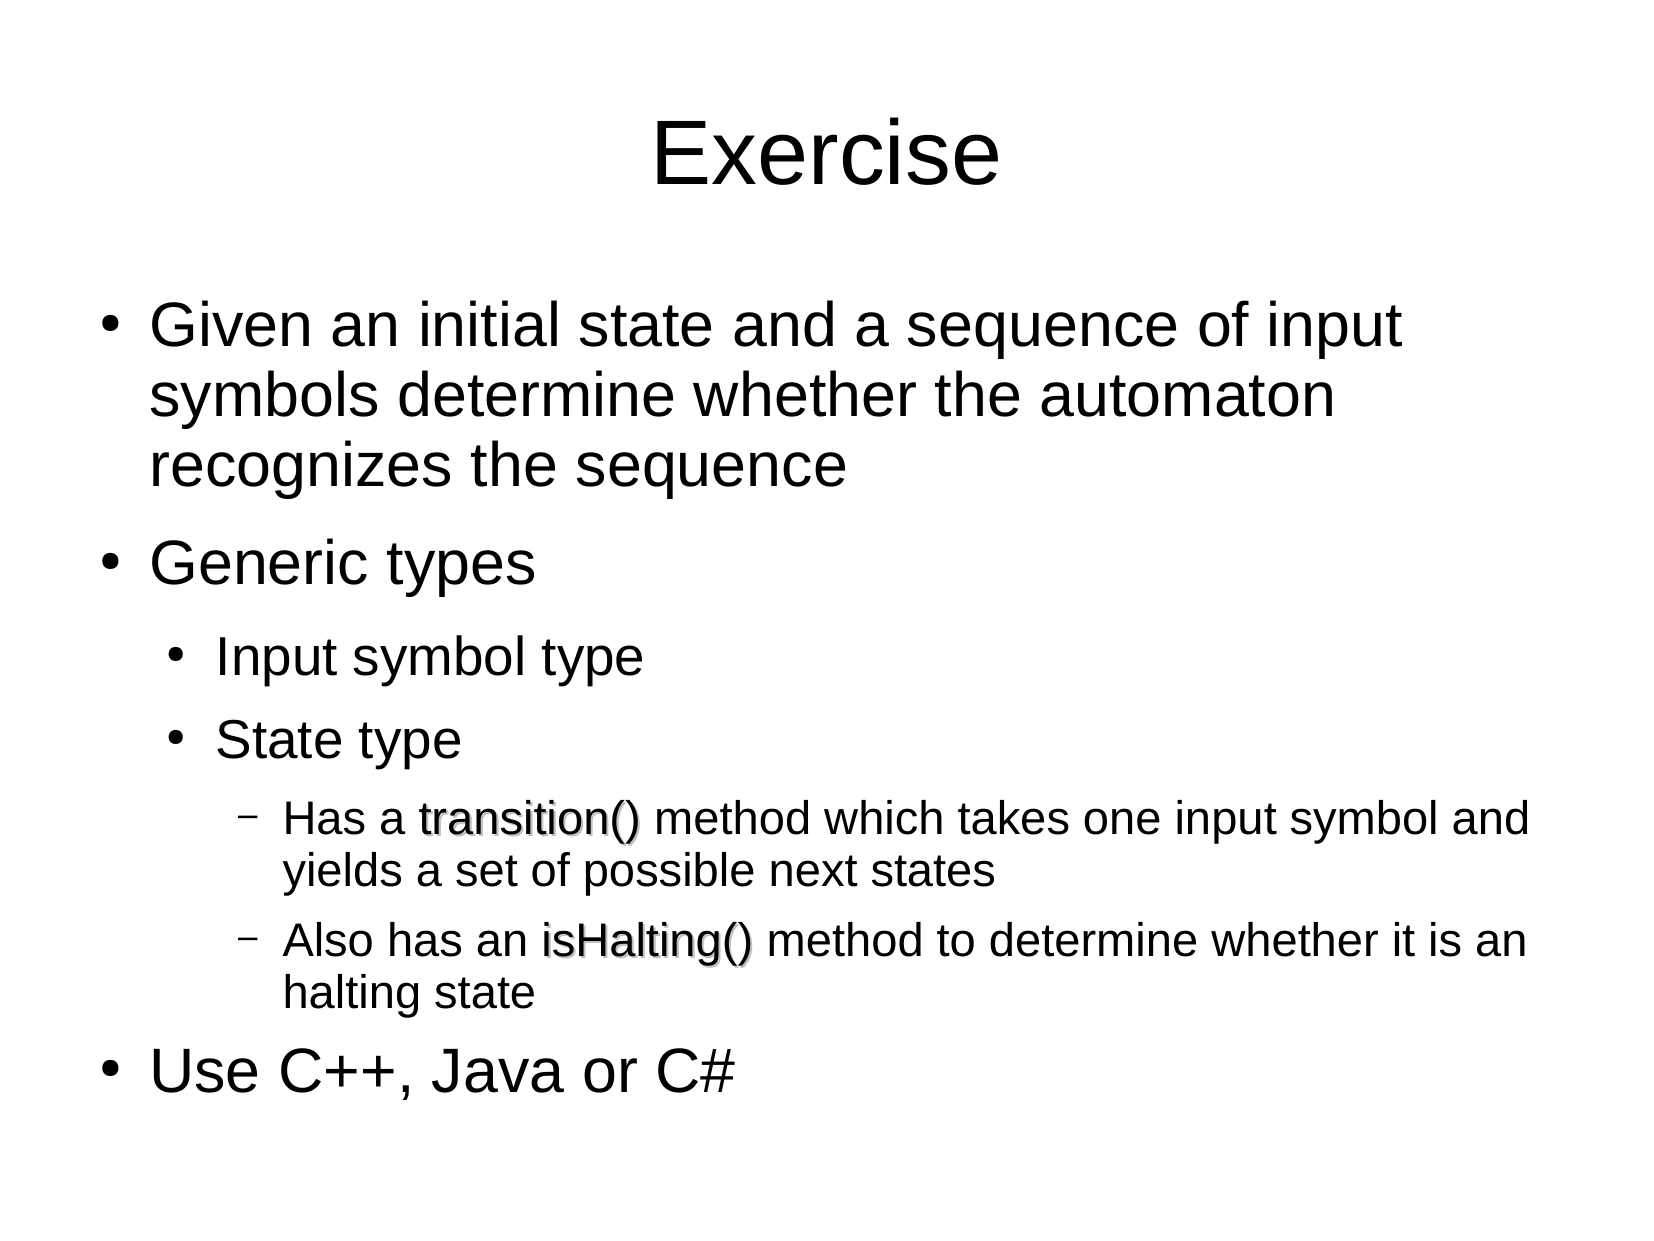

# Exercise
Given an initial state and a sequence of input symbols determine whether the automaton recognizes the sequence
Generic types
Input symbol type
State type
Has a transition() method which takes one input symbol and yields a set of possible next states
Also has an isHalting() method to determine whether it is an halting state
Use C++, Java or C#